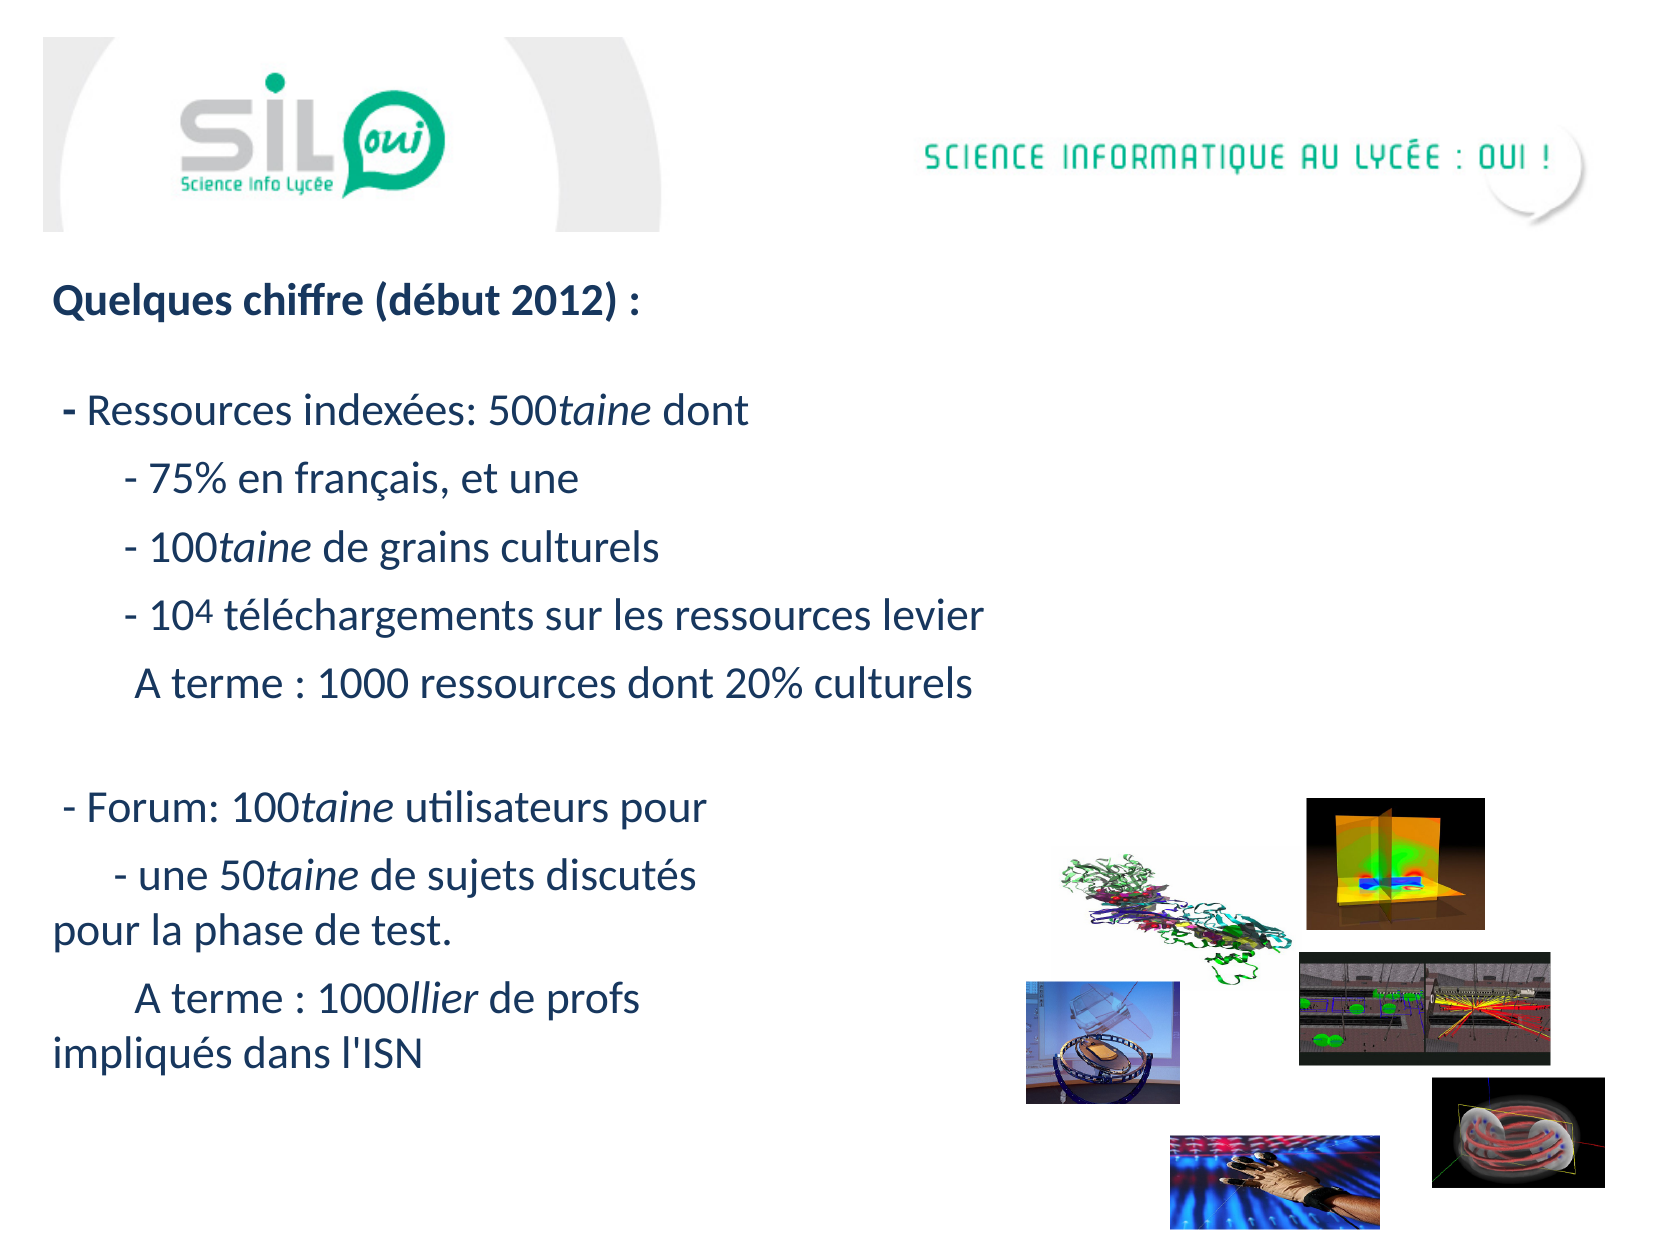

# Quelques chiffre (début 2012) : - Ressources indexées: 500taine dont
 - 75% en français, et une
 - 100taine de grains culturels
 - 104 téléchargements sur les ressources levier
 A terme : 1000 ressources dont 20% culturels
 - Forum: 100taine utilisateurs pour
 - une 50taine de sujets discutés
pour la phase de test.
 A terme : 1000llier de profs
impliqués dans l'ISN